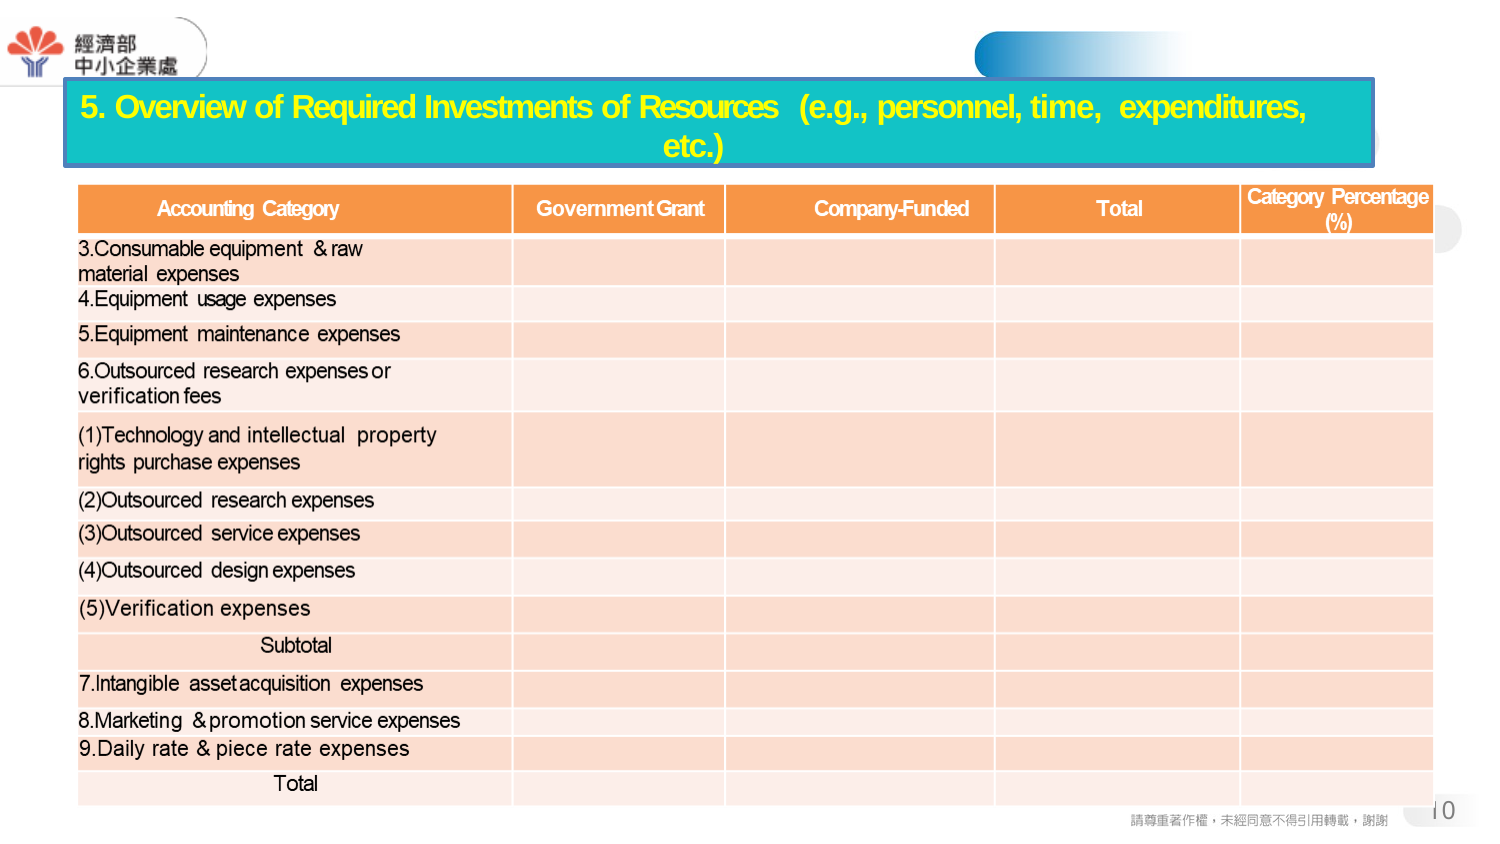

# 5. Overview of Required Investments of Resources (e.g., personnel, time, expenditures, etc.)
10